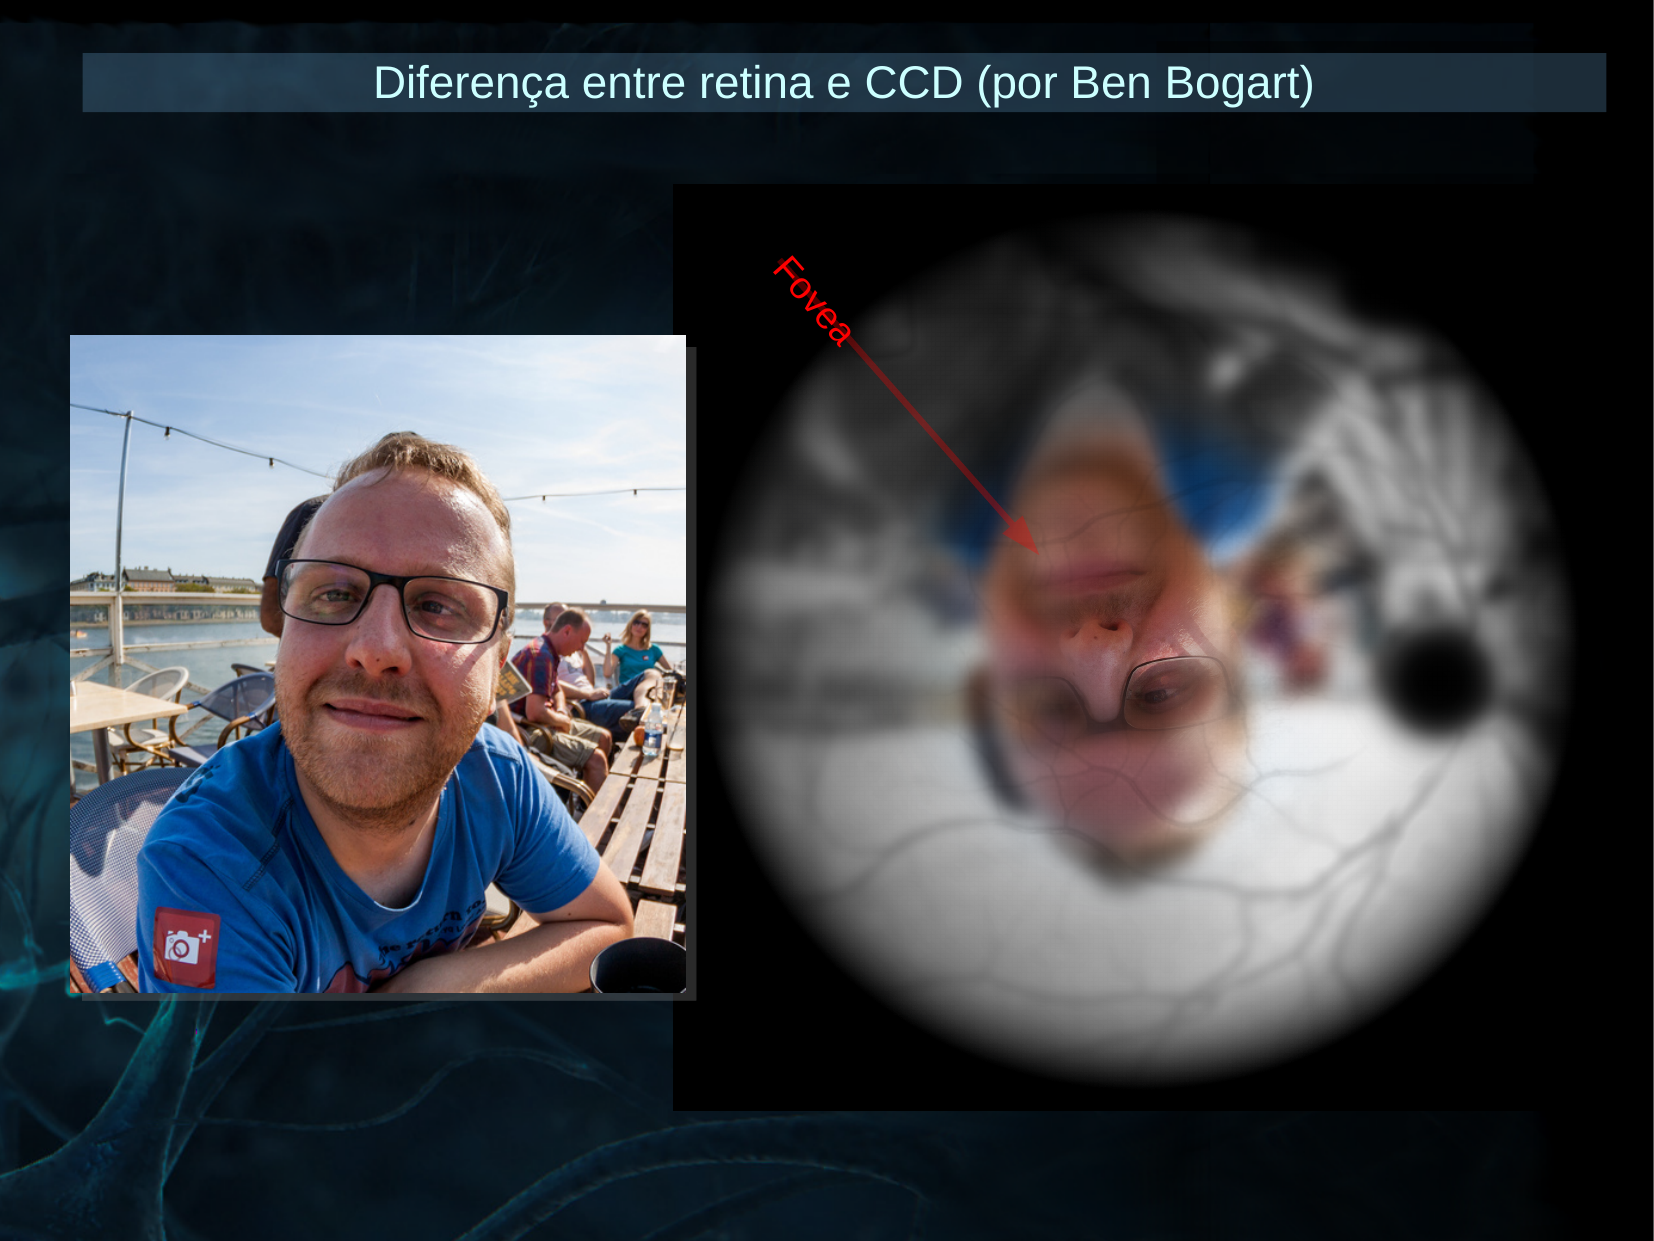

Diferença entre retina e CCD (por Ben Bogart)
Fovea